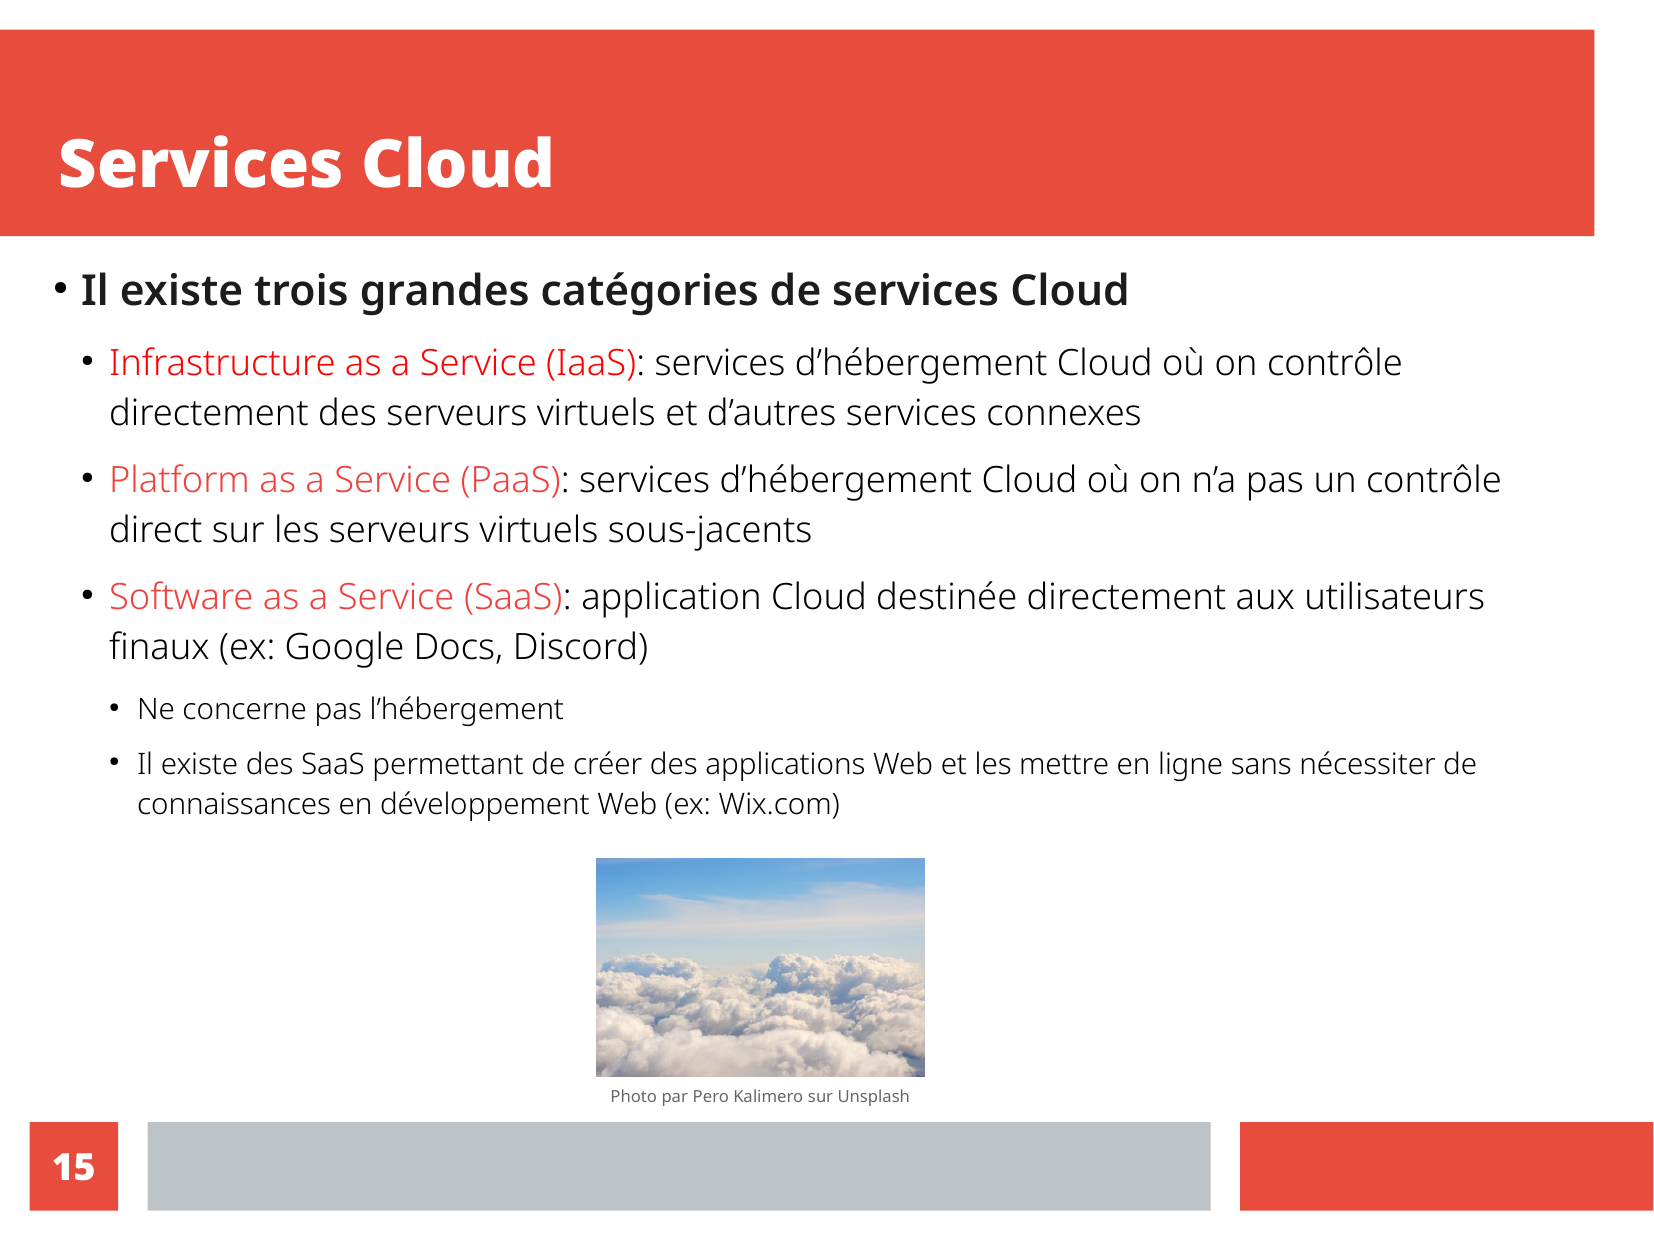

# Services Cloud
Il existe trois grandes catégories de services Cloud
Infrastructure as a Service (IaaS): services d’hébergement Cloud où on contrôle directement des serveurs virtuels et d’autres services connexes
Platform as a Service (PaaS): services d’hébergement Cloud où on n’a pas un contrôle direct sur les serveurs virtuels sous-jacents
Software as a Service (SaaS): application Cloud destinée directement aux utilisateurs finaux (ex: Google Docs, Discord)
Ne concerne pas l’hébergement
Il existe des SaaS permettant de créer des applications Web et les mettre en ligne sans nécessiter de connaissances en développement Web (ex: Wix.com)
Photo par Pero Kalimero sur Unsplash
15